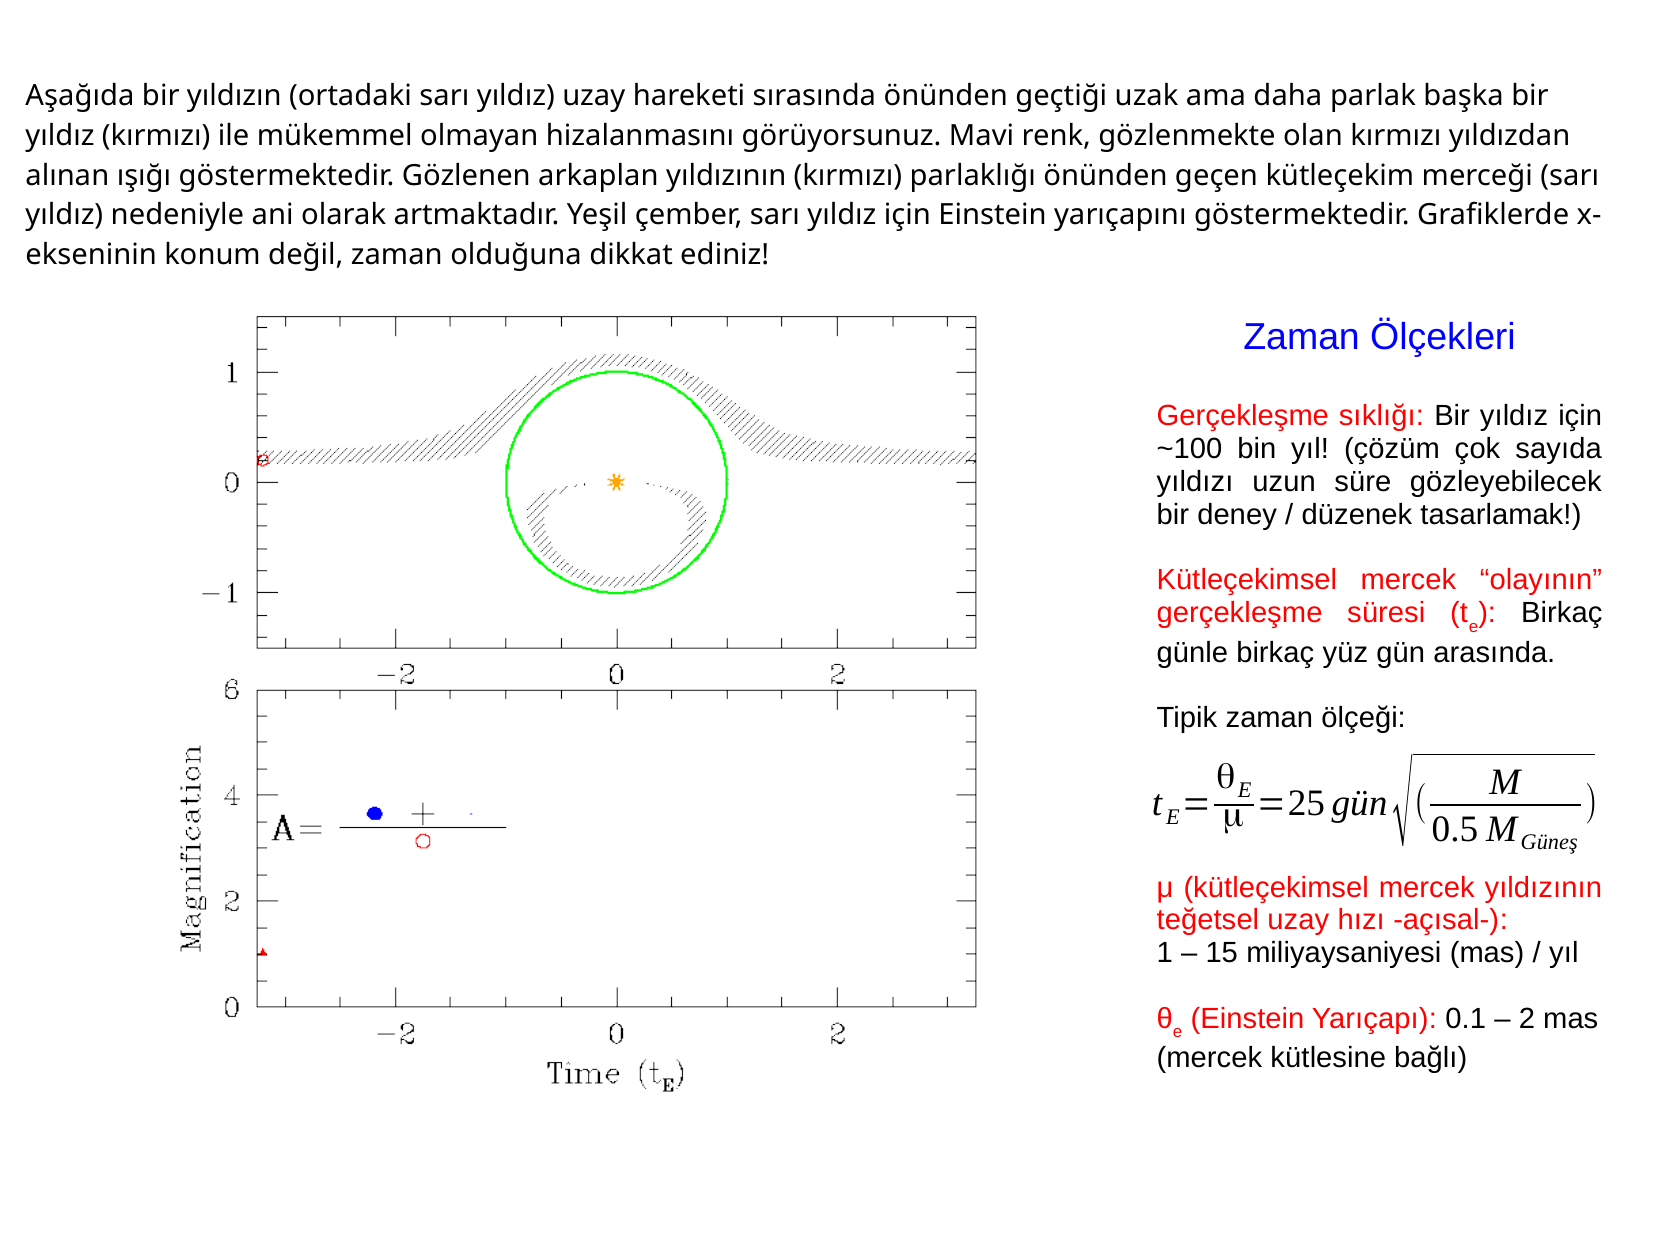

Aşağıda bir yıldızın (ortadaki sarı yıldız) uzay hareketi sırasında önünden geçtiği uzak ama daha parlak başka bir yıldız (kırmızı) ile mükemmel olmayan hizalanmasını görüyorsunuz. Mavi renk, gözlenmekte olan kırmızı yıldızdan alınan ışığı göstermektedir. Gözlenen arkaplan yıldızının (kırmızı) parlaklığı önünden geçen kütleçekim merceği (sarı yıldız) nedeniyle ani olarak artmaktadır. Yeşil çember, sarı yıldız için Einstein yarıçapını göstermektedir. Grafiklerde x-ekseninin konum değil, zaman olduğuna dikkat ediniz!
Zaman Ölçekleri
Gerçekleşme sıklığı: Bir yıldız için ~100 bin yıl! (çözüm çok sayıda yıldızı uzun süre gözleyebilecek bir deney / düzenek tasarlamak!)
Kütleçekimsel mercek “olayının” gerçekleşme süresi (te): Birkaç günle birkaç yüz gün arasında.
Tipik zaman ölçeği:
μ (kütleçekimsel mercek yıldızının teğetsel uzay hızı -açısal-):
1 – 15 miliyaysaniyesi (mas) / yıl
θe (Einstein Yarıçapı): 0.1 – 2 mas
(mercek kütlesine bağlı)